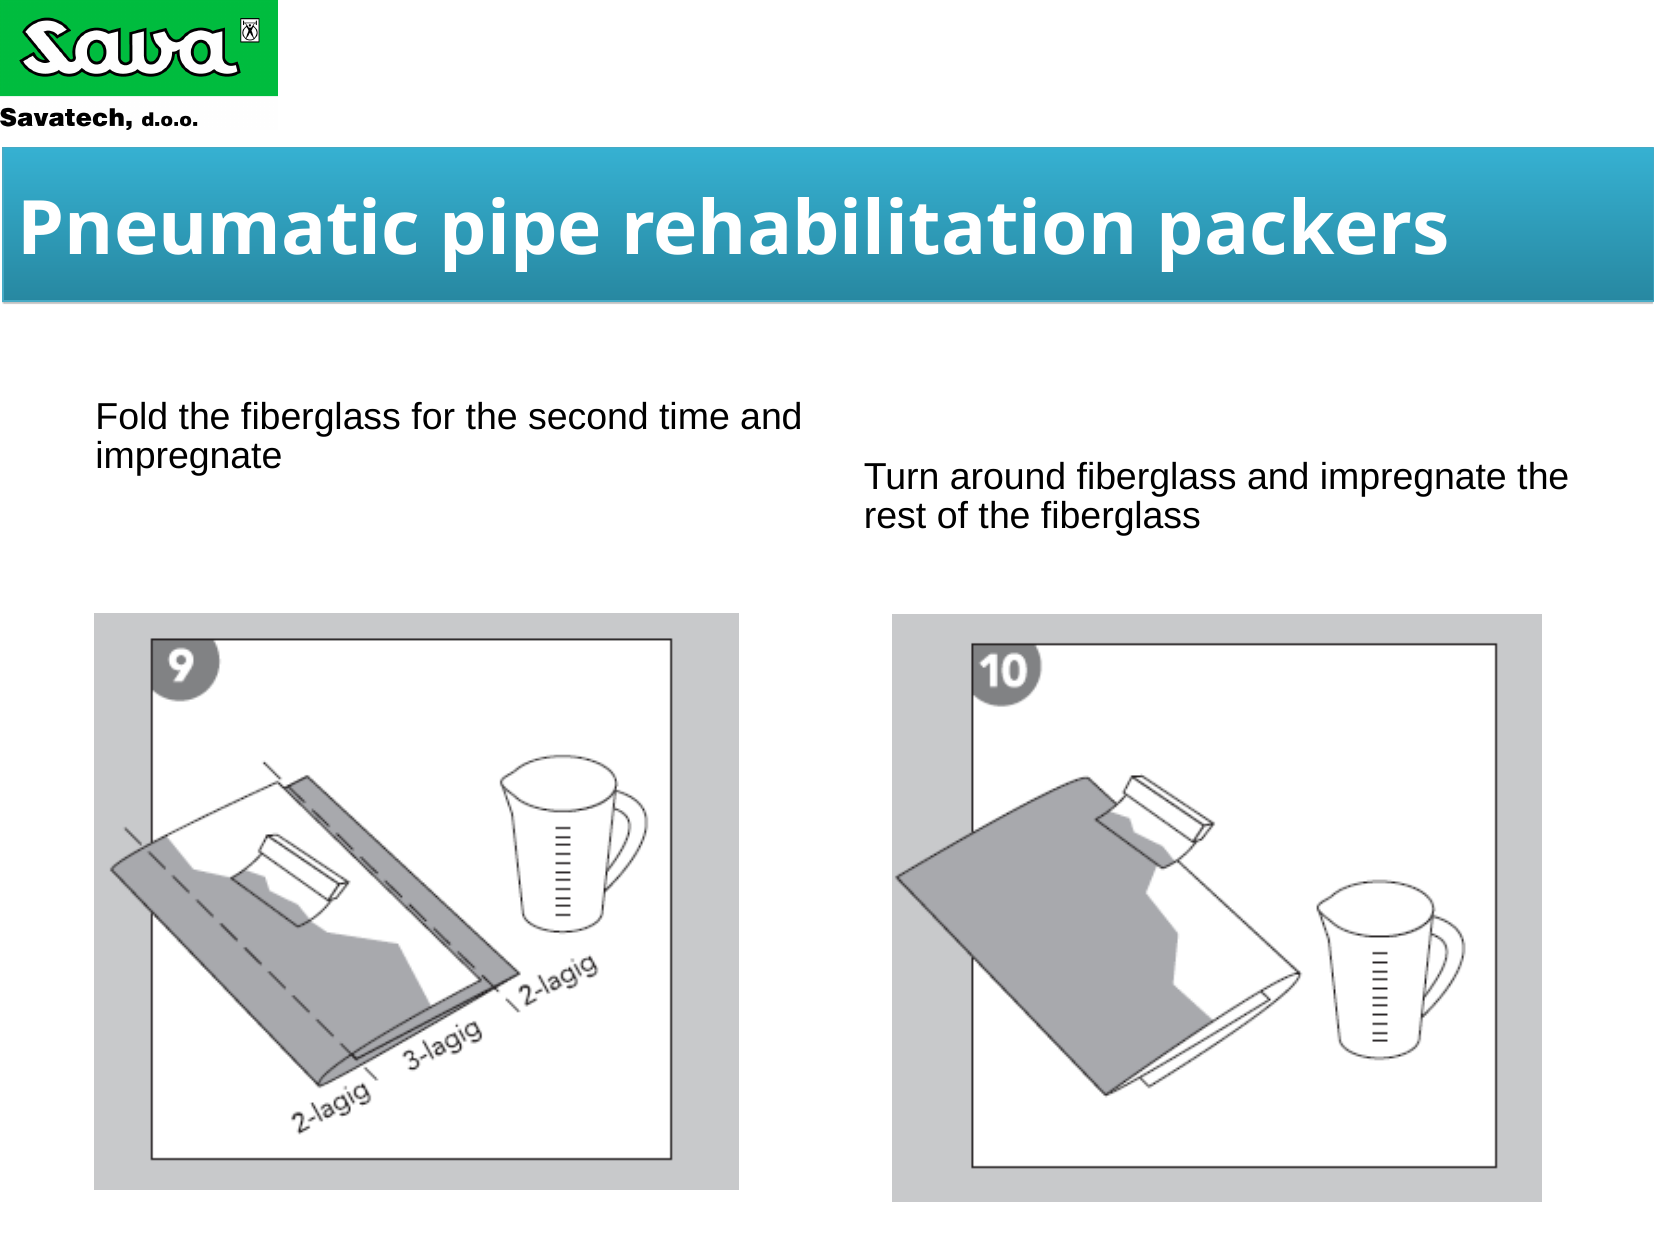

Pneumatic pipe rehabilitation packers
Fold the fiberglass for the second time and impregnate
Turn around fiberglass and impregnate the rest of the fiberglass